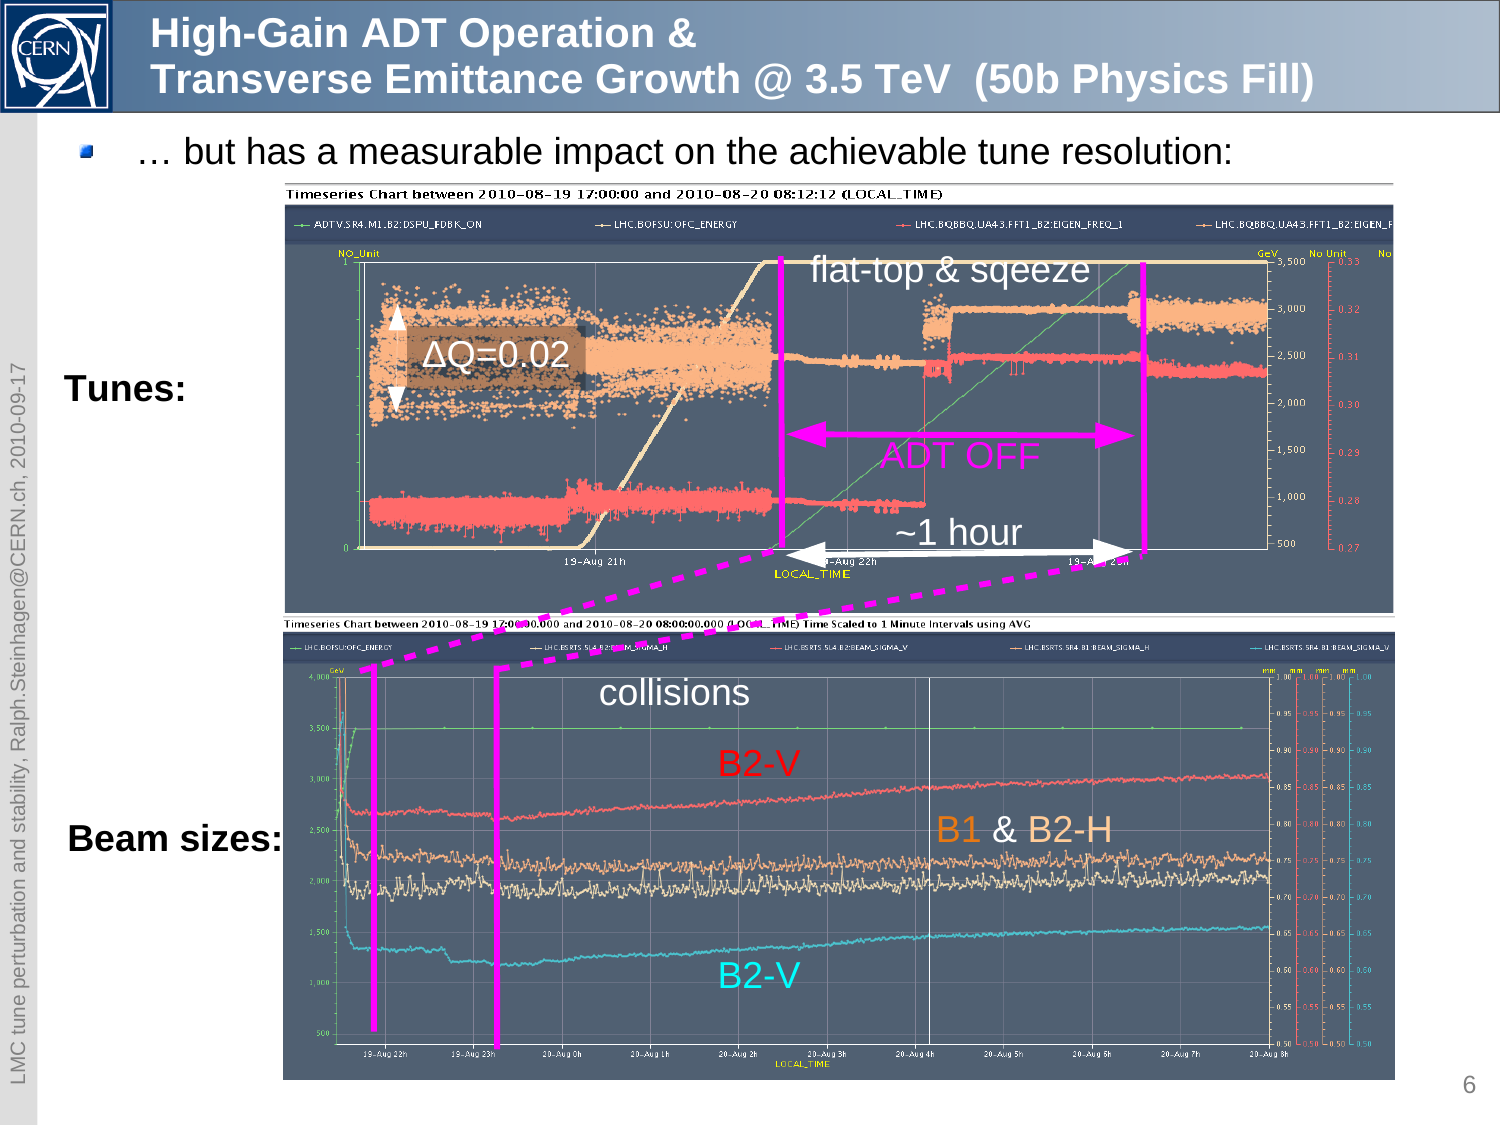

# High-Gain ADT Operation & 						Transverse Emittance Growth @ 3.5 TeV (50b Physics Fill)
… but has a measurable impact on the achievable tune resolution:
flat-top & sqeeze
ΔQ=0.02
Tunes:
ADT OFF
~1 hour
collisions
B2-V
B1 & B2-H
Beam sizes:
B2-V